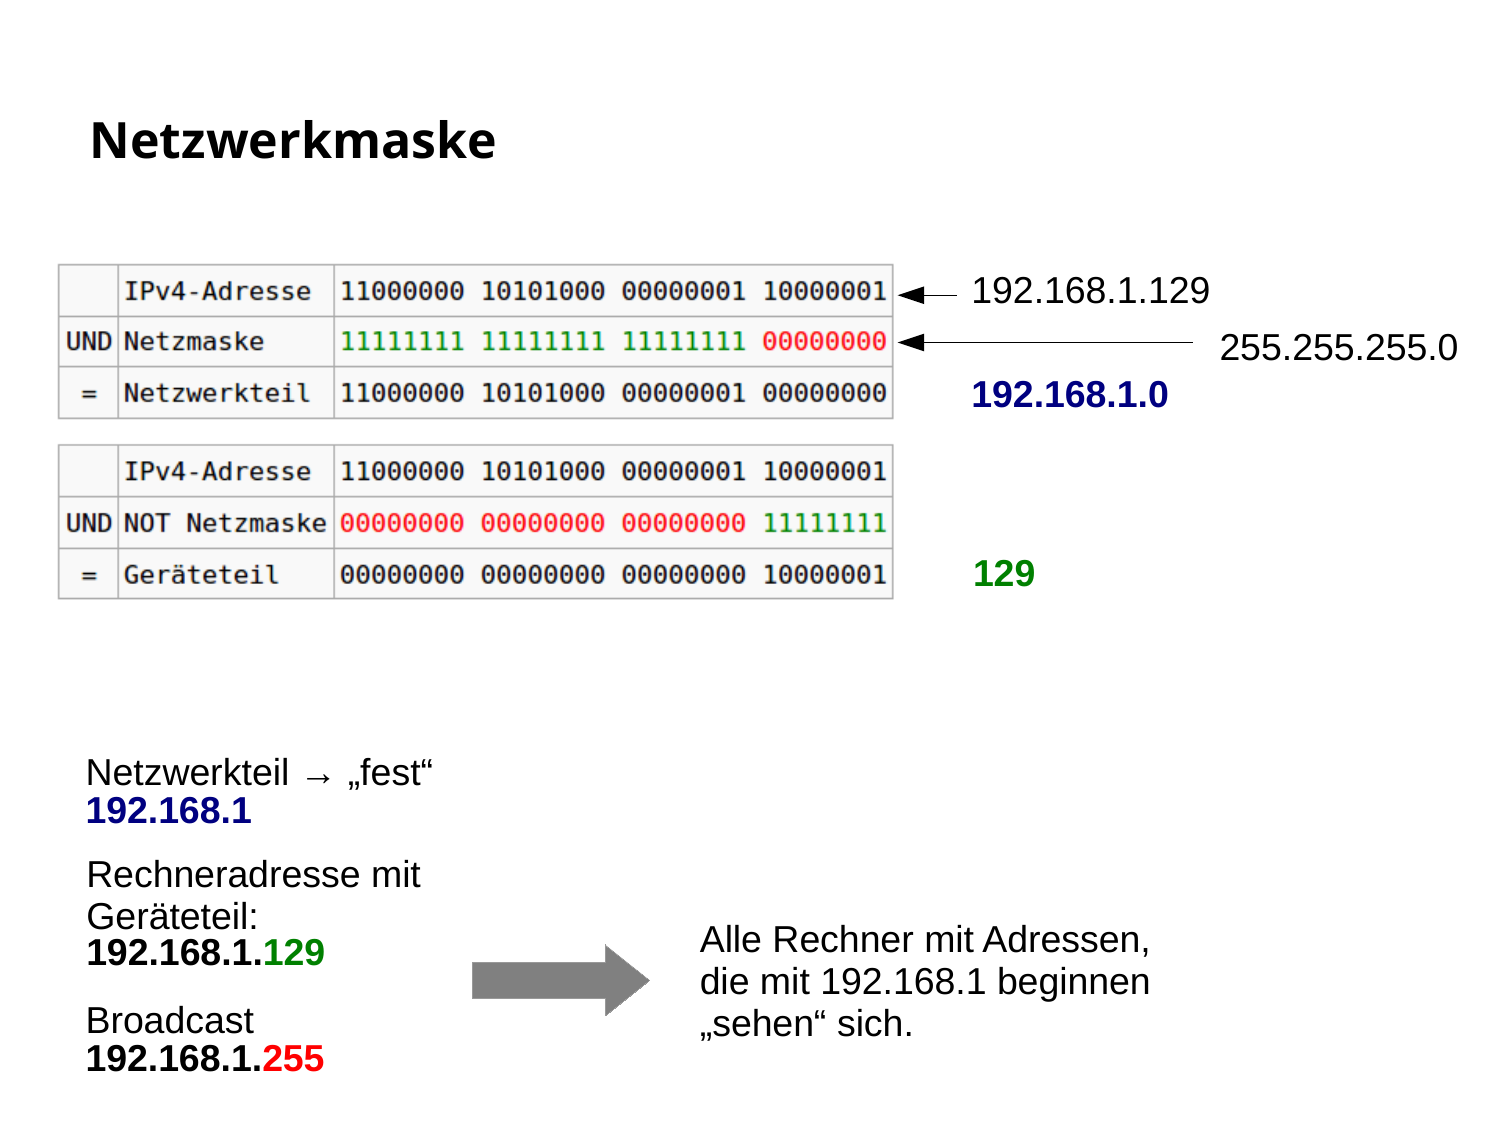

# Netzwerkmaske
192.168.1.129
255.255.255.0
192.168.1.0
129
Netzwerkteil → „fest“
192.168.1
Rechneradresse mit
Geräteteil:
Alle Rechner mit Adressen,
die mit 192.168.1 beginnen
„sehen“ sich.
192.168.1.129
Broadcast
192.168.1.255